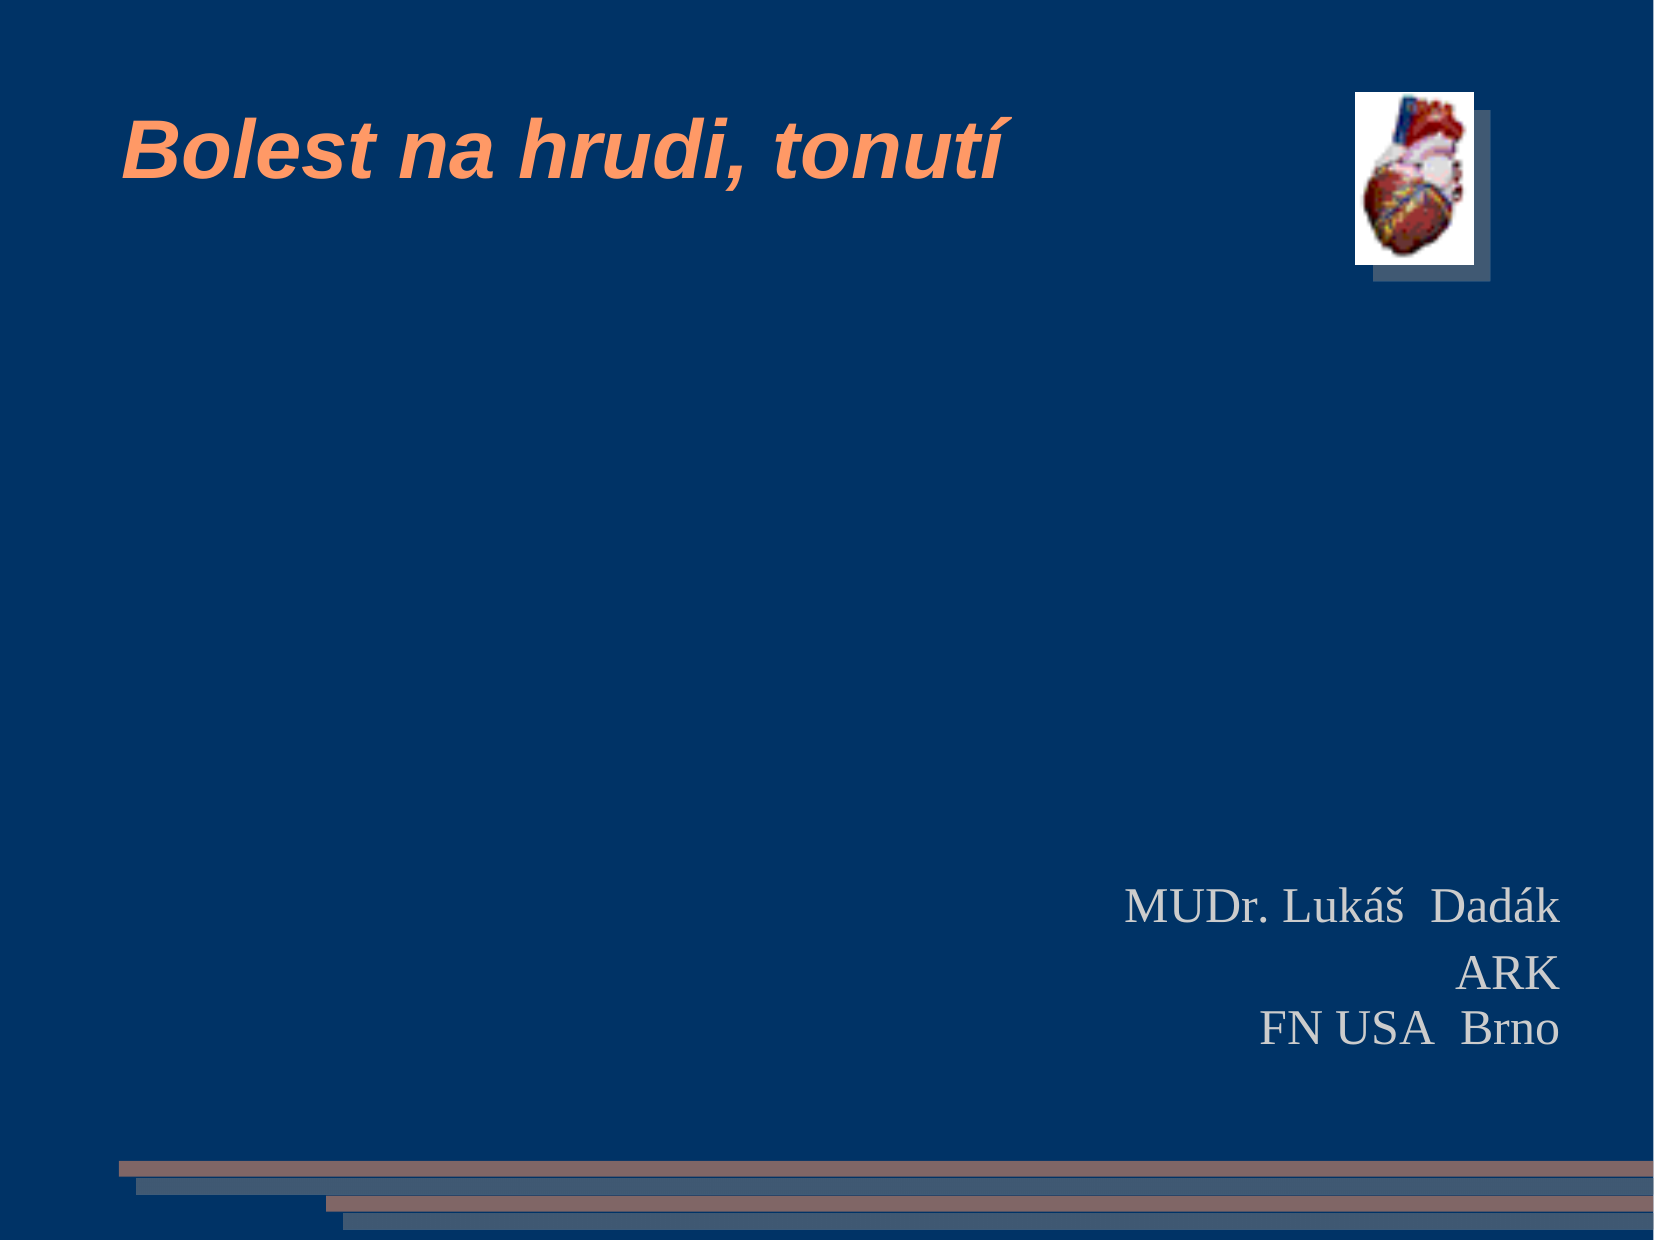

# Bolest na hrudi, tonutí
MUDr. Lukáš Dadák
ARK
 FN USA Brno